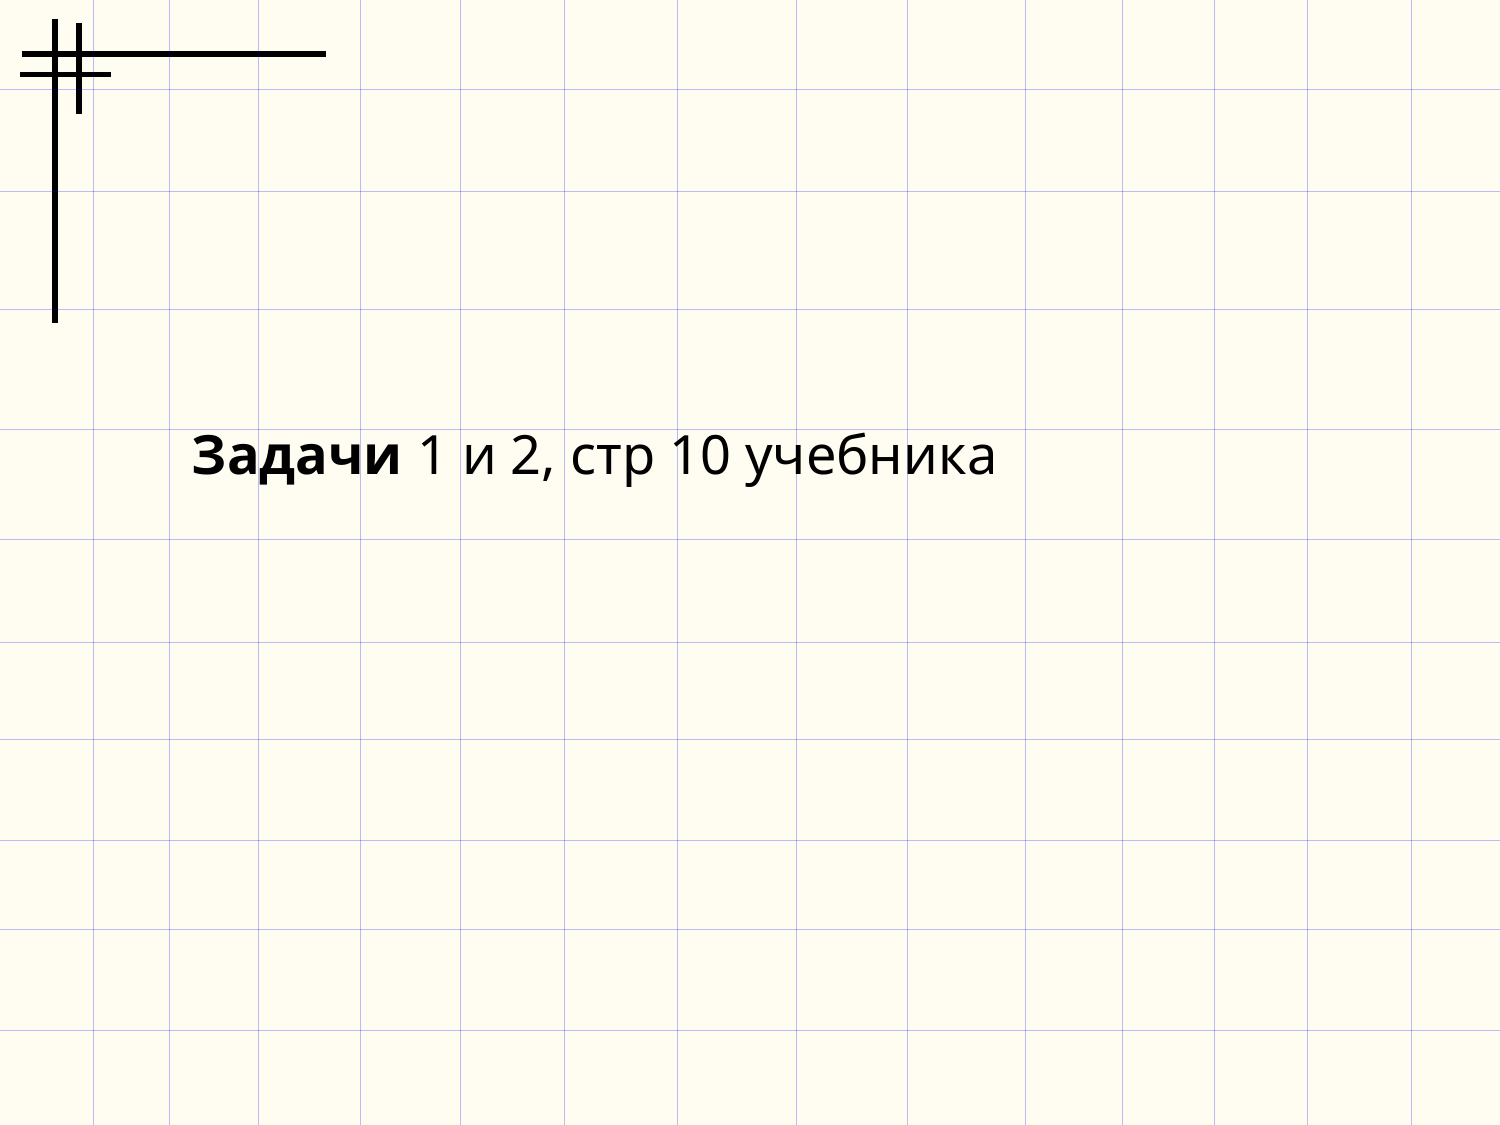

Задачи 1 и 2, стр 10 учебника